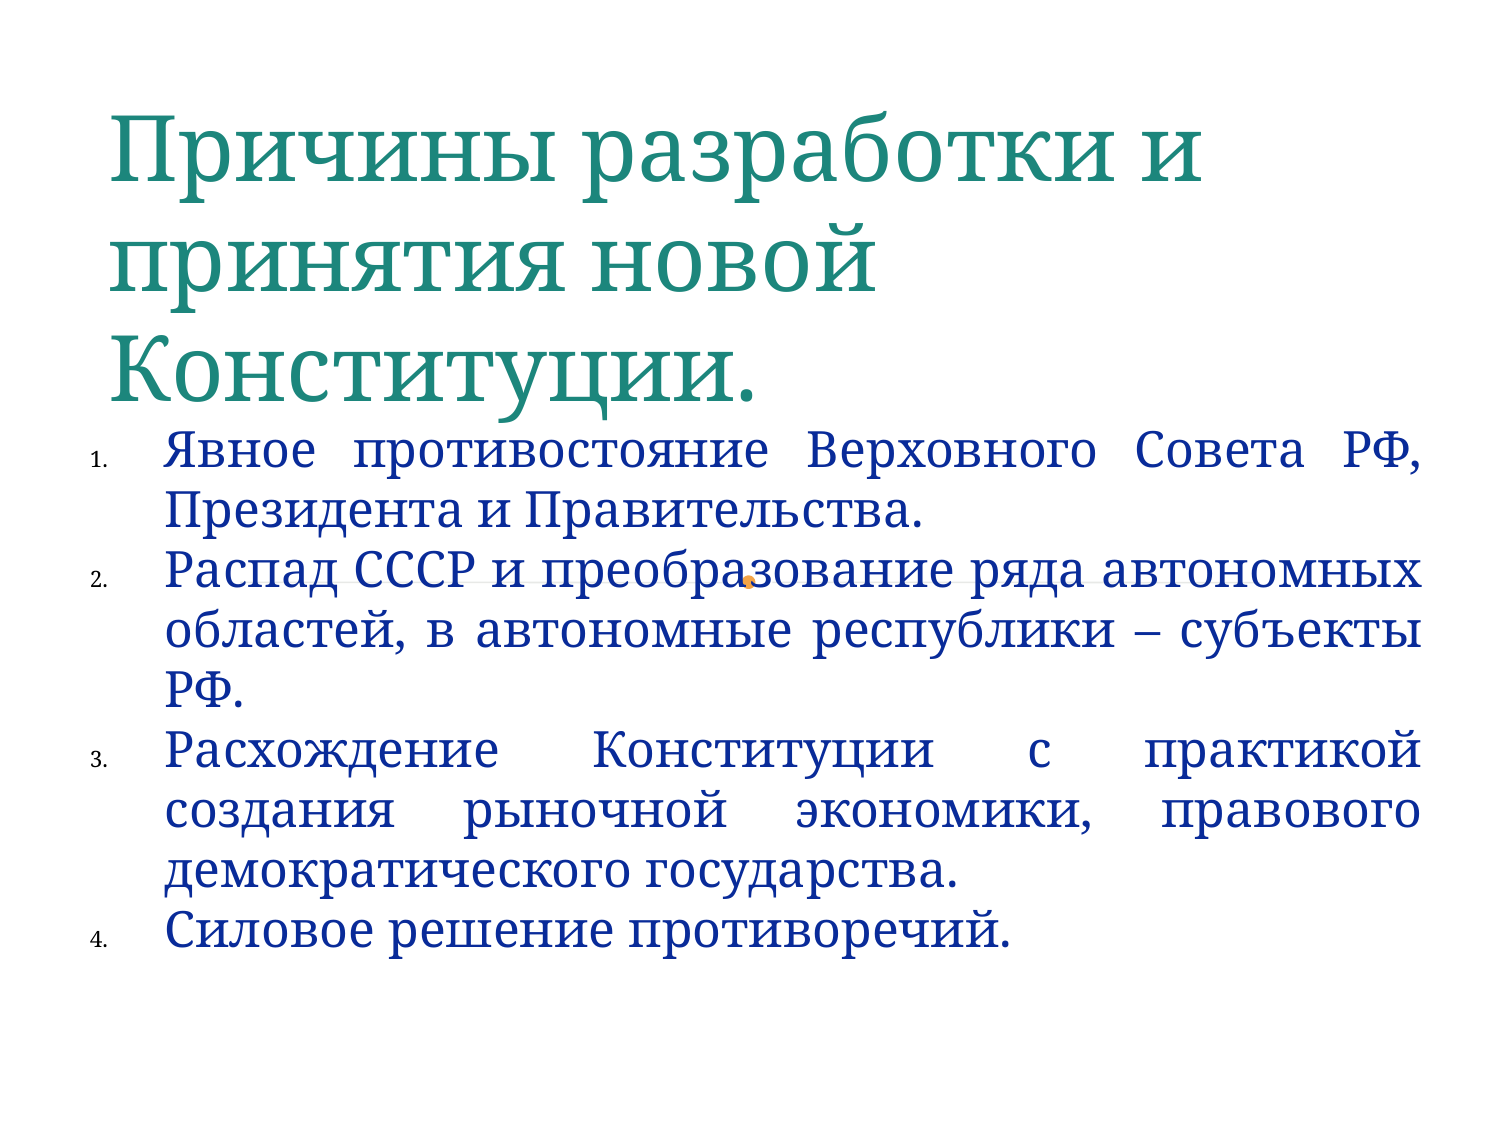

Причины разработки и принятия новой Конституции.
# Явное противостояние Верховного Совета РФ, Президента и Правительства.
Распад СССР и преобразование ряда автономных областей, в автономные республики – субъекты РФ.
Расхождение Конституции с практикой создания рыночной экономики, правового демократического государства.
Силовое решение противоречий.